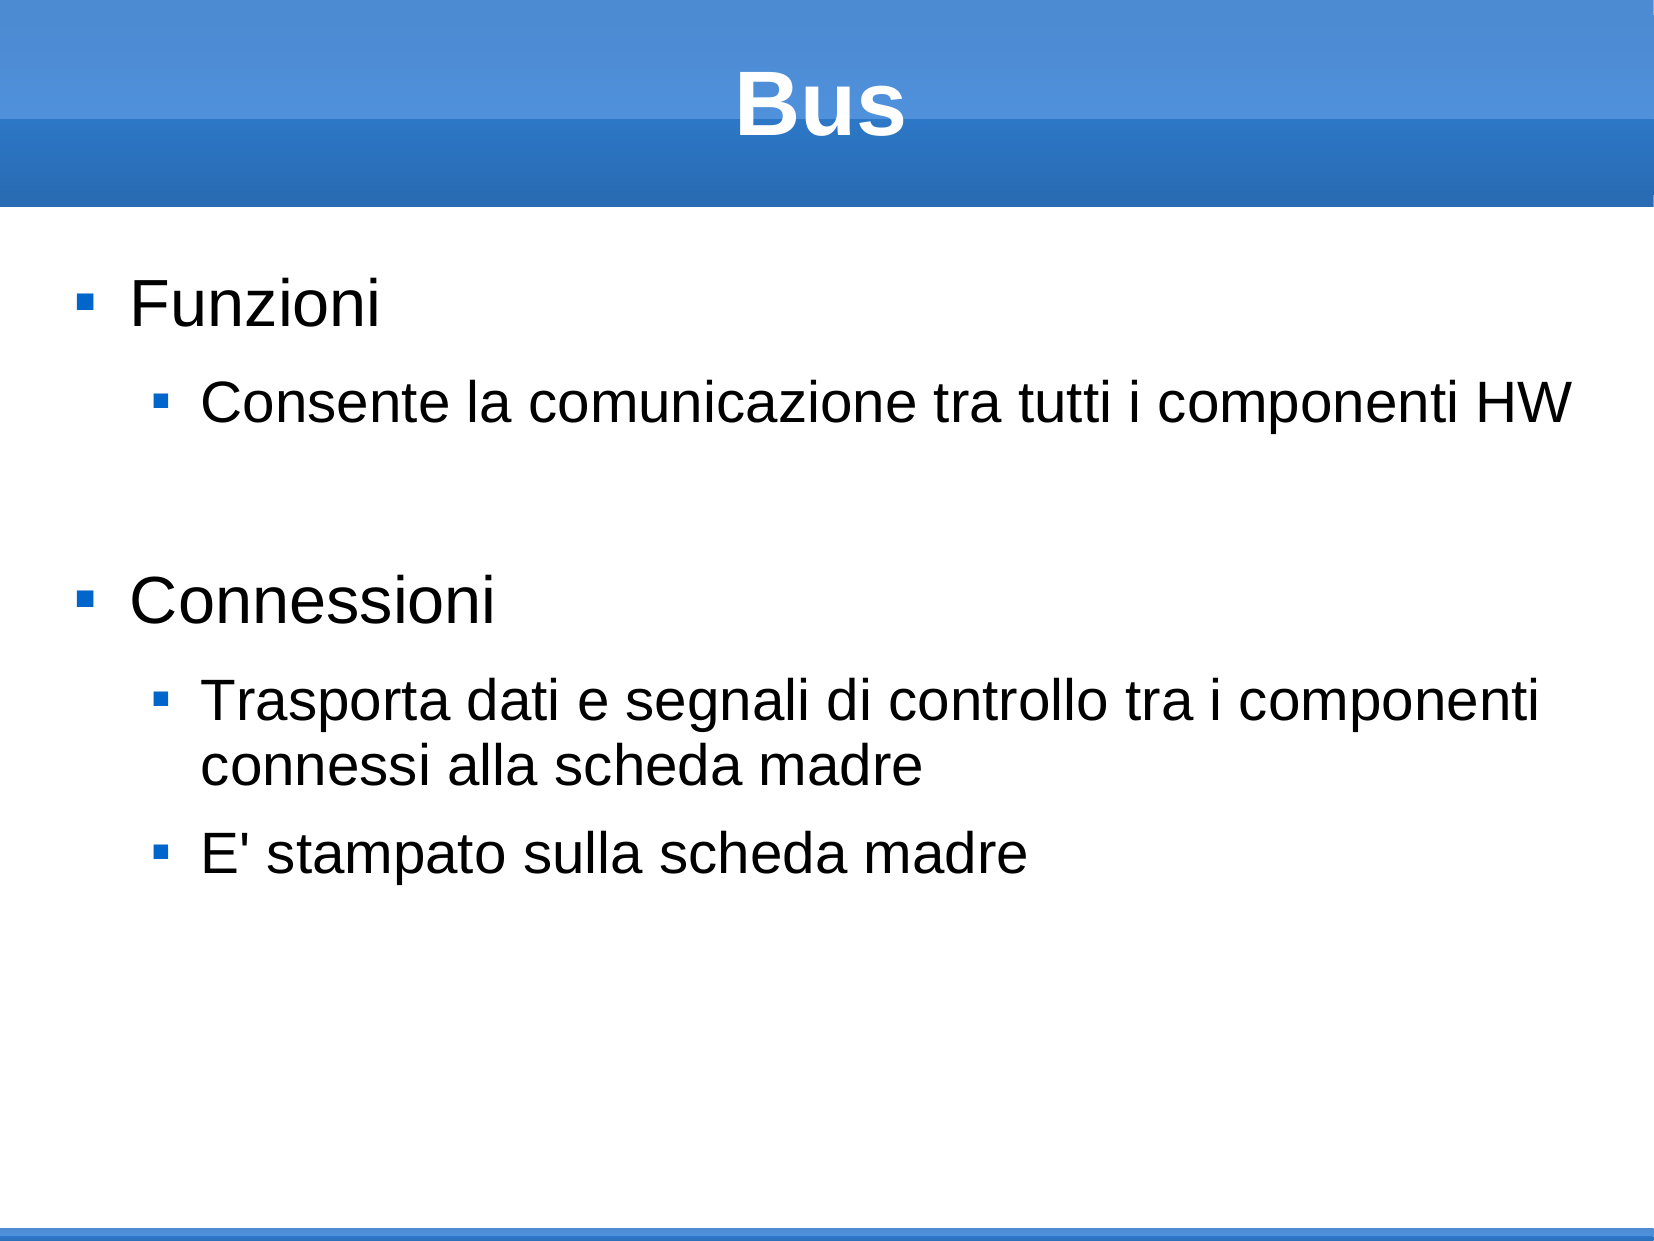

# Bus
Funzioni
Consente la comunicazione tra tutti i componenti HW
Connessioni
Trasporta dati e segnali di controllo tra i componenti connessi alla scheda madre
E' stampato sulla scheda madre